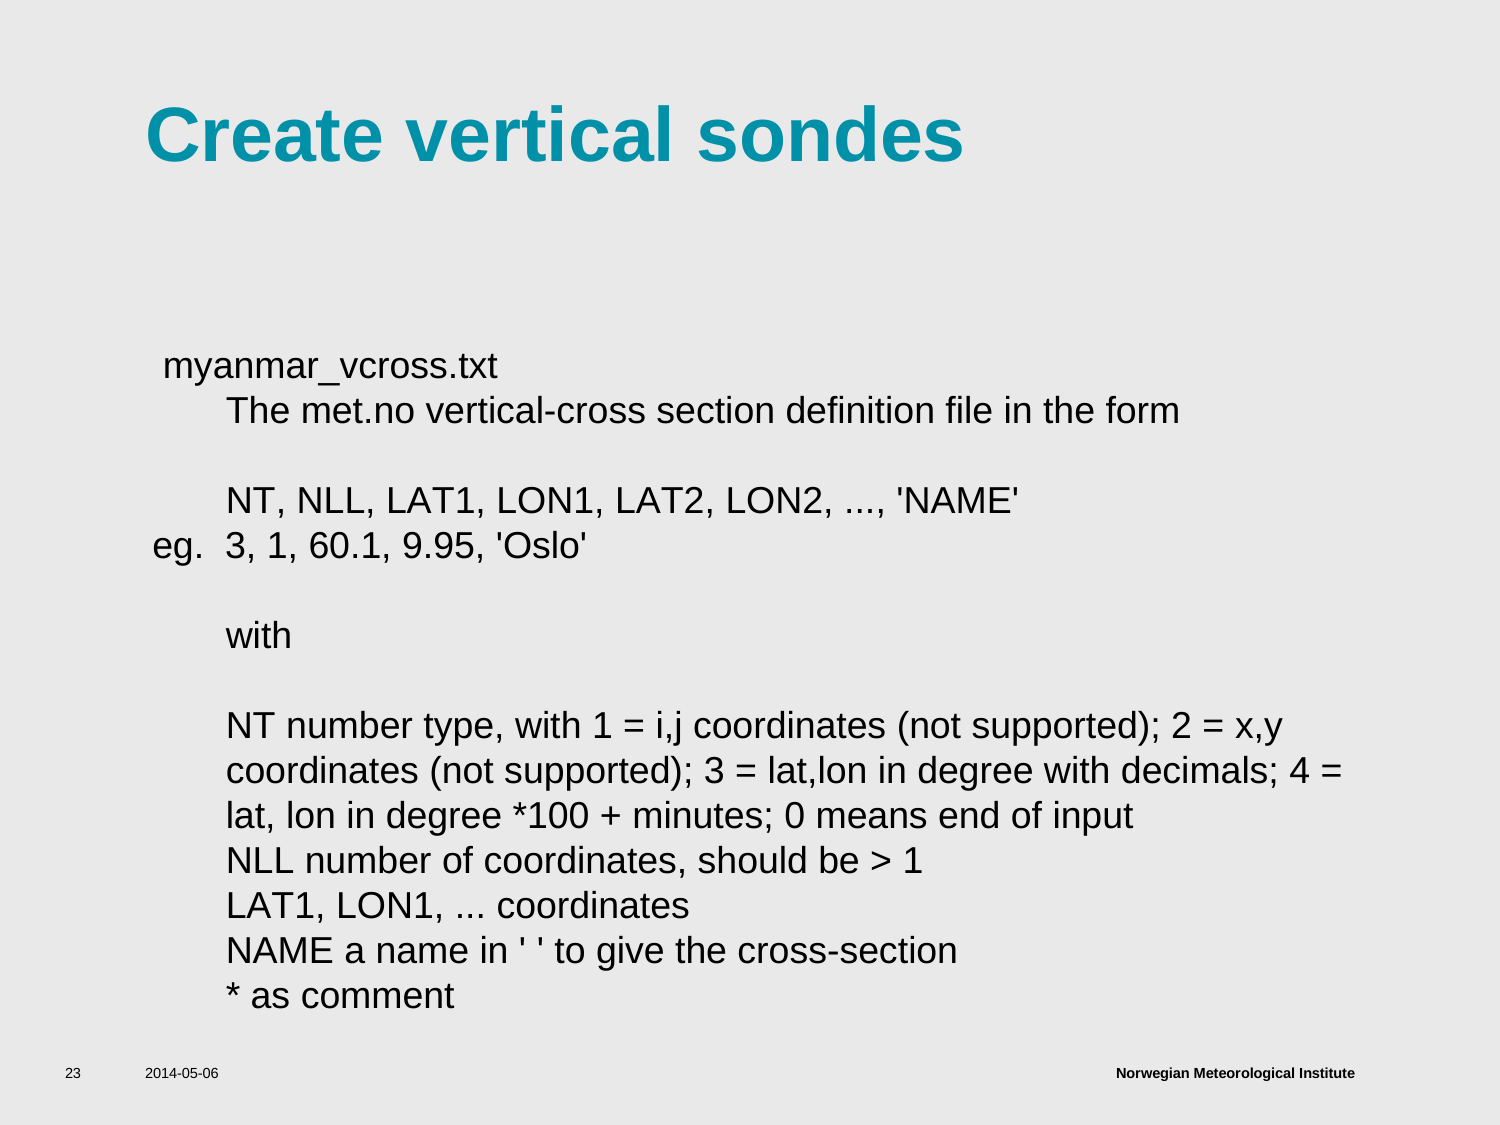

# Create vertical sondes
 myanmar_vcross.txt
 The met.no vertical-cross section definition file in the form
 NT, NLL, LAT1, LON1, LAT2, LON2, ..., 'NAME'
eg. 3, 1, 60.1, 9.95, 'Oslo'
 with
 NT number type, with 1 = i,j coordinates (not supported); 2 = x,y
 coordinates (not supported); 3 = lat,lon in degree with decimals; 4 =
 lat, lon in degree *100 + minutes; 0 means end of input
 NLL number of coordinates, should be > 1
 LAT1, LON1, ... coordinates
 NAME a name in ' ' to give the cross-section
 * as comment
2014-05-06